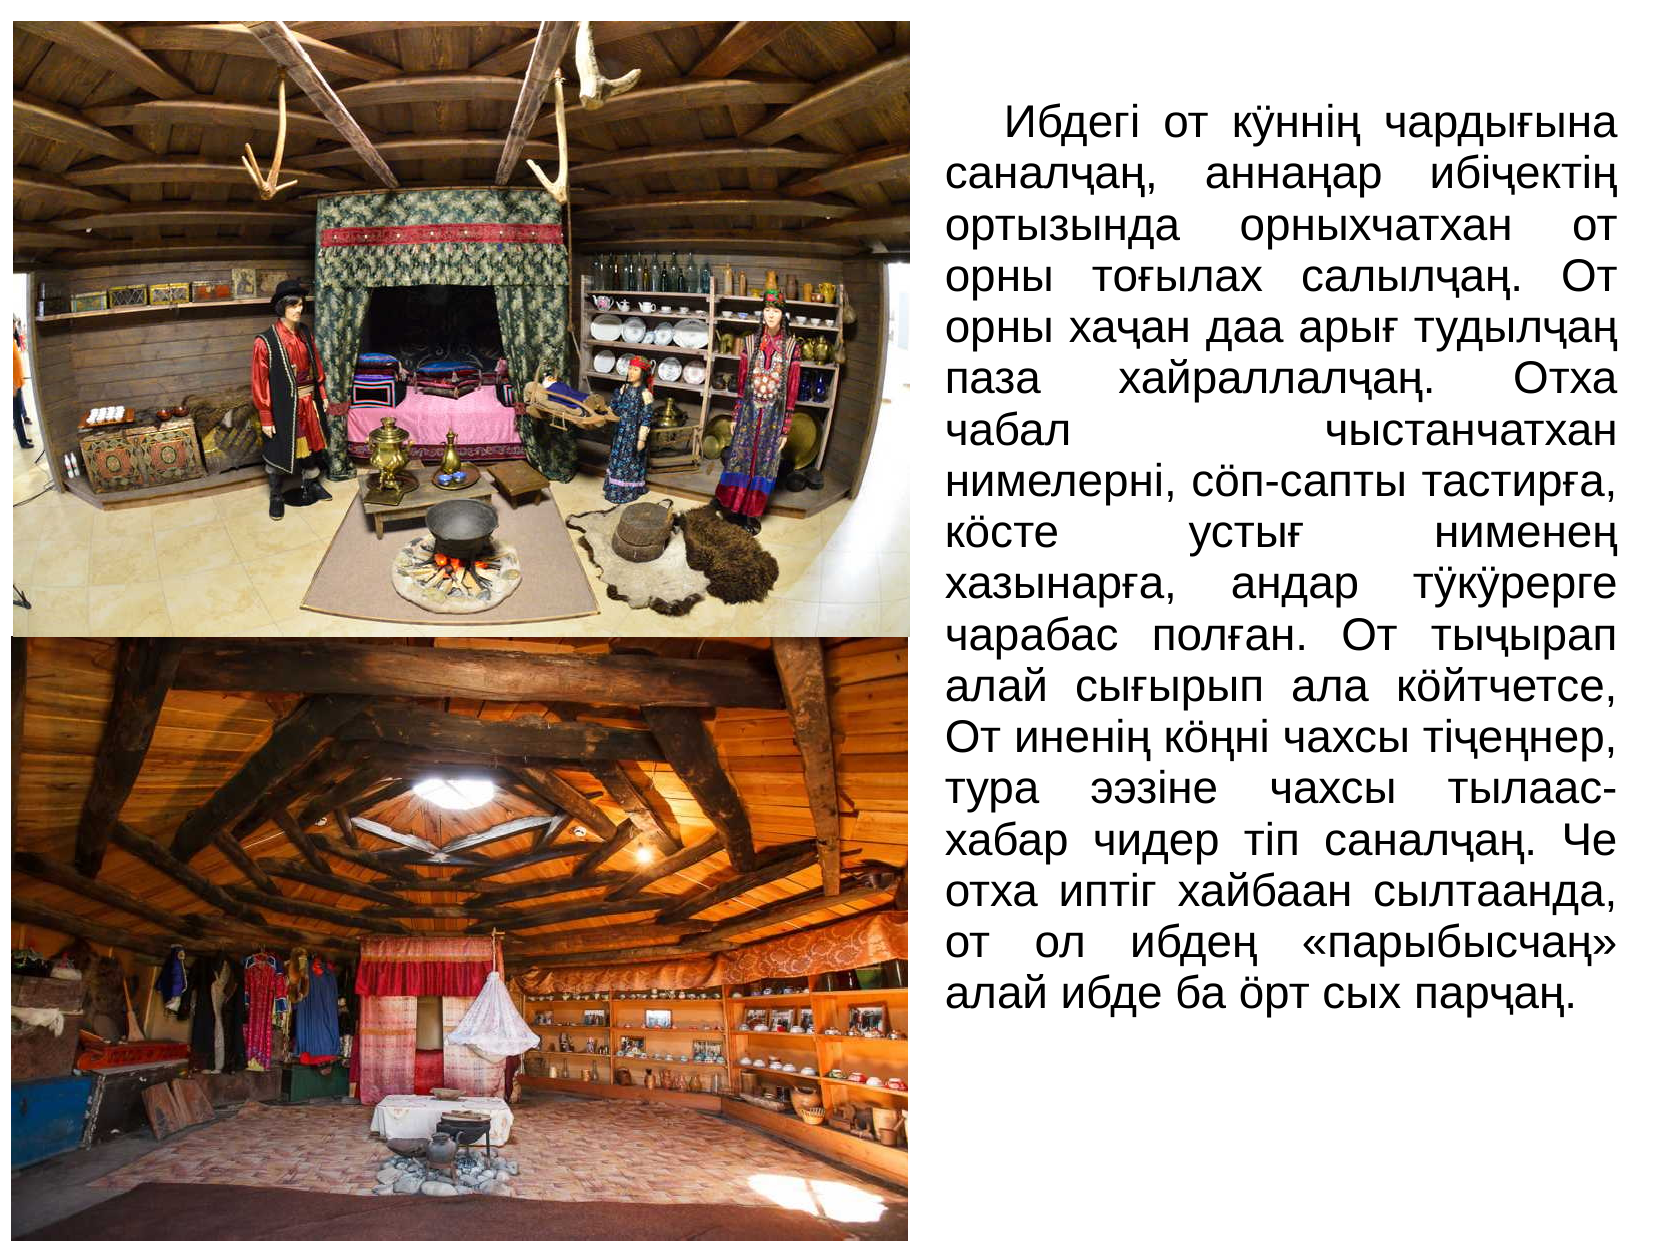

# Ибдегі от кӱннің чардығына саналҷаң, аннаңар ибіҷектің ортызында орныхчатхан от орны тоғылах салылҷаң. От орны хаҷан даа арығ тудылҷаң паза хайраллалҷаң. Отха чабал чыстанчатхан нимелерні, сӧп-сапты тастирға, кӧсте устығ нименең хазынарға, андар тӱкӱрерге чарабас полған. От тыҷырап алай сығырып ала кӧйтчетсе, От иненің кӧңні чахсы тіҷеңнер, тура ээзіне чахсы тылаас-хабар чидер тіп саналҷаң. Че отха иптіг хайбаан сылтаанда, от ол ибдең «парыбысчаң» алай ибде ба ӧрт сых парҷаң.